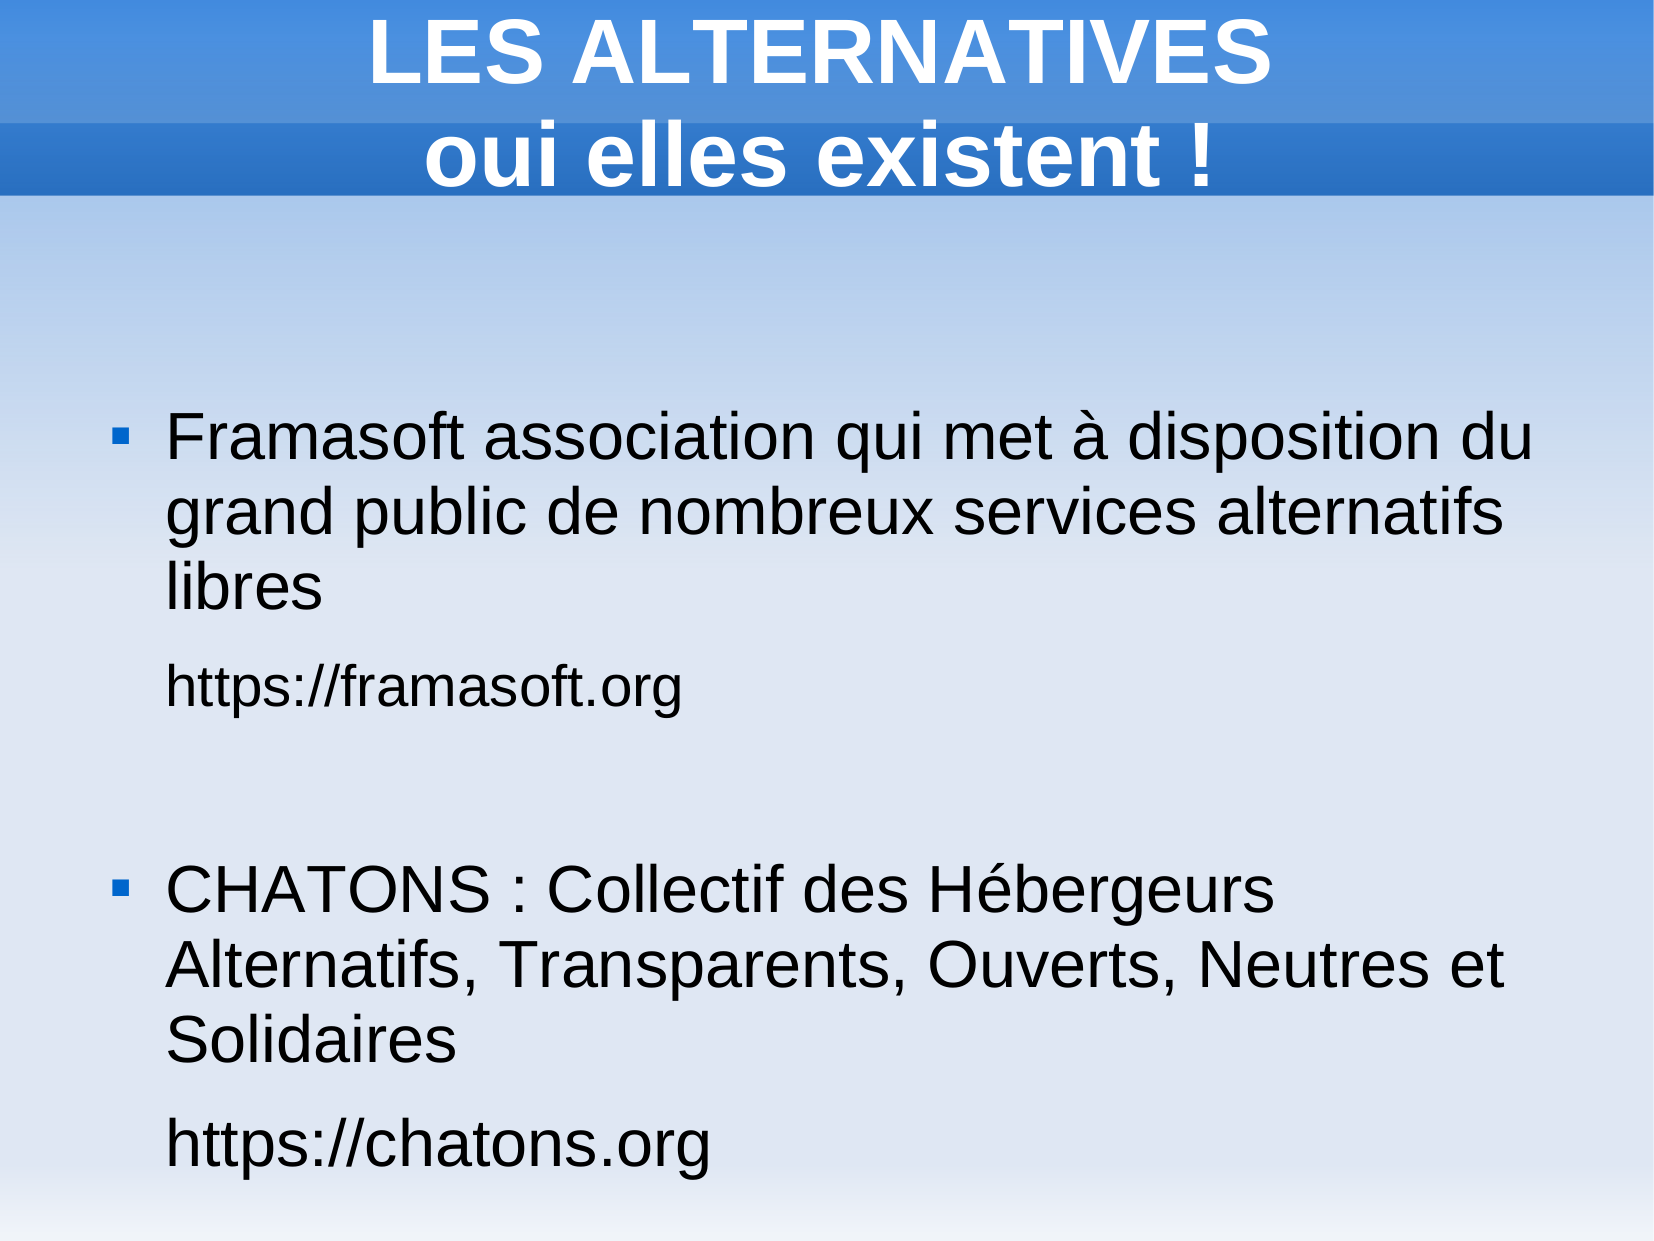

# LES ALTERNATIVES oui elles existent !
Framasoft association qui met à disposition du grand public de nombreux services alternatifs libres
https://framasoft.org
CHATONS : Collectif des Hébergeurs Alternatifs, Transparents, Ouverts, Neutres et Solidaires
https://chatons.org